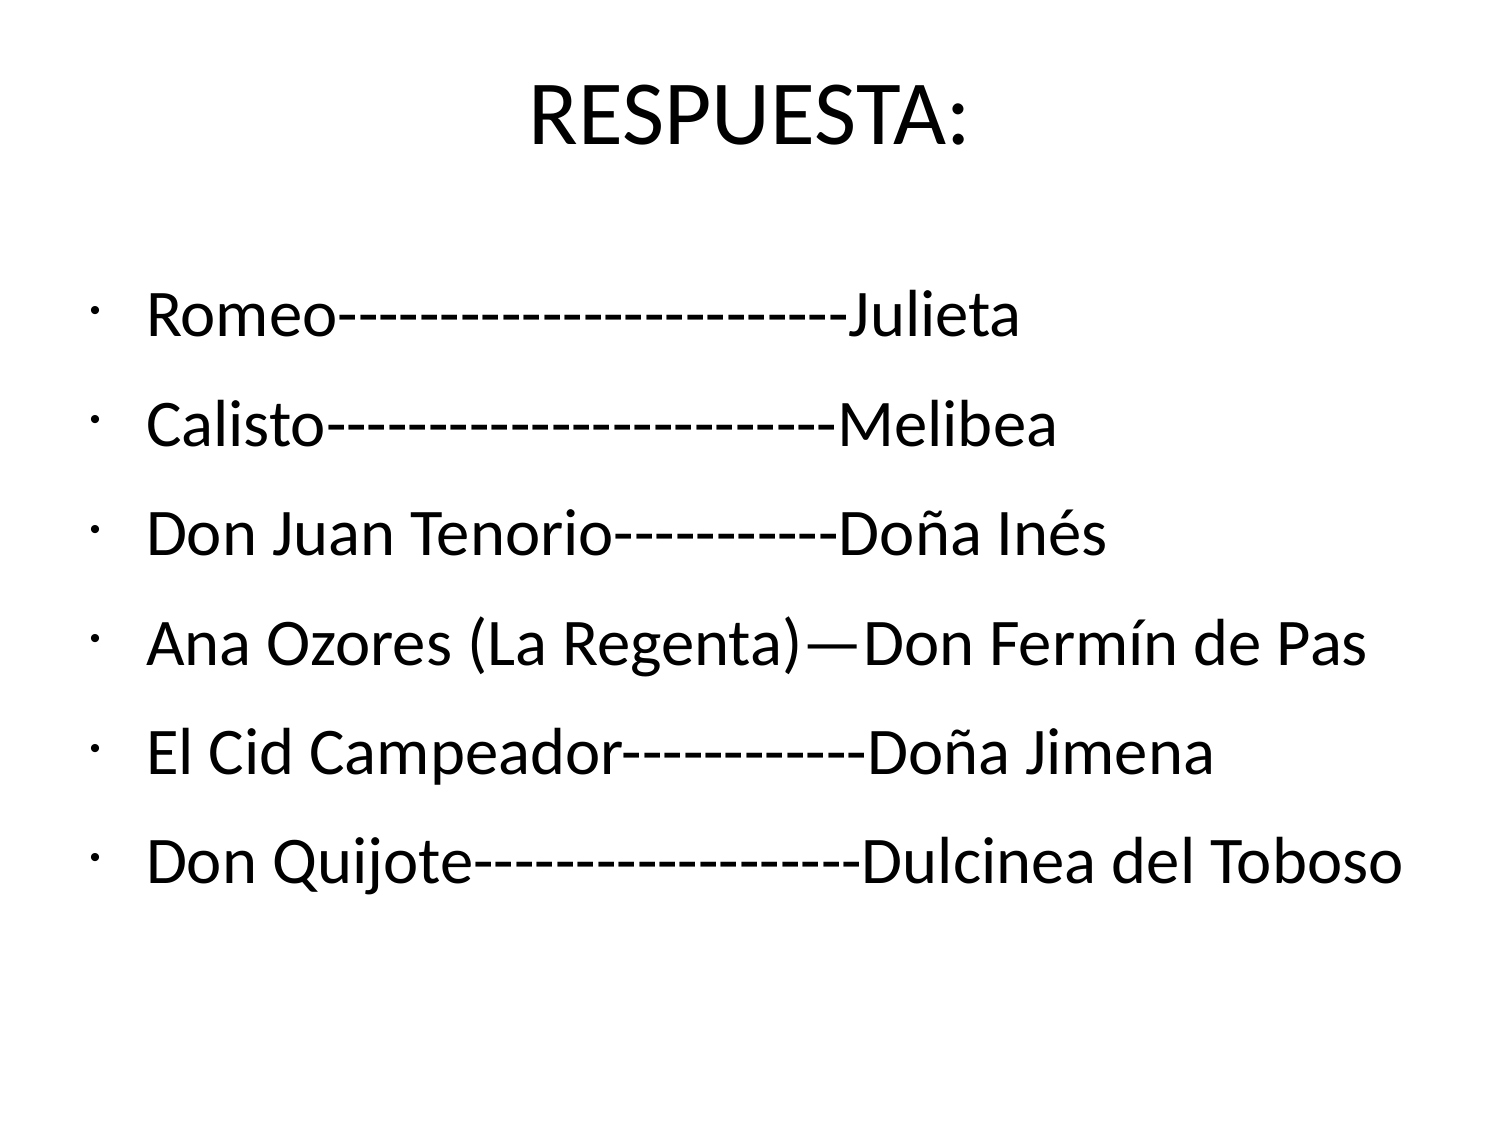

# RESPUESTA:
Romeo-------------------------Julieta
Calisto-------------------------Melibea
Don Juan Tenorio-----------Doña Inés
Ana Ozores (La Regenta)—Don Fermín de Pas
El Cid Campeador------------Doña Jimena
Don Quijote-------------------Dulcinea del Toboso